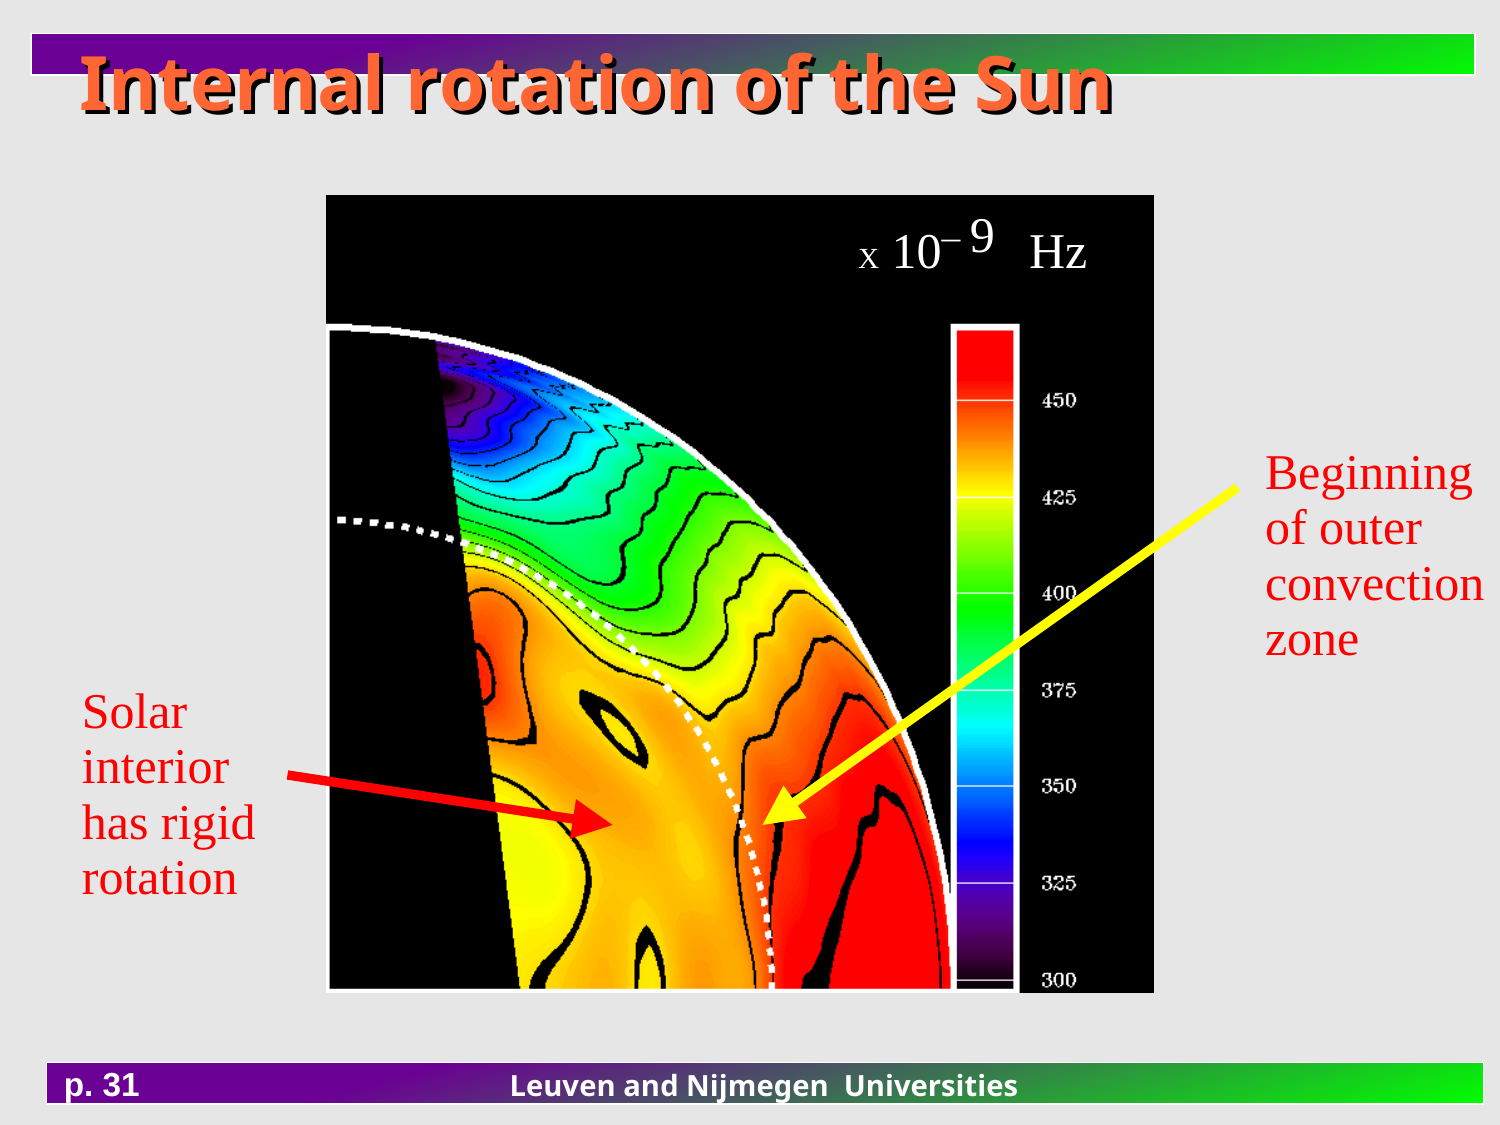

# Internal rotation of the Sun
9
X 10¯ Hz
Beginning of outer convection zone
Solar interior has rigid rotation